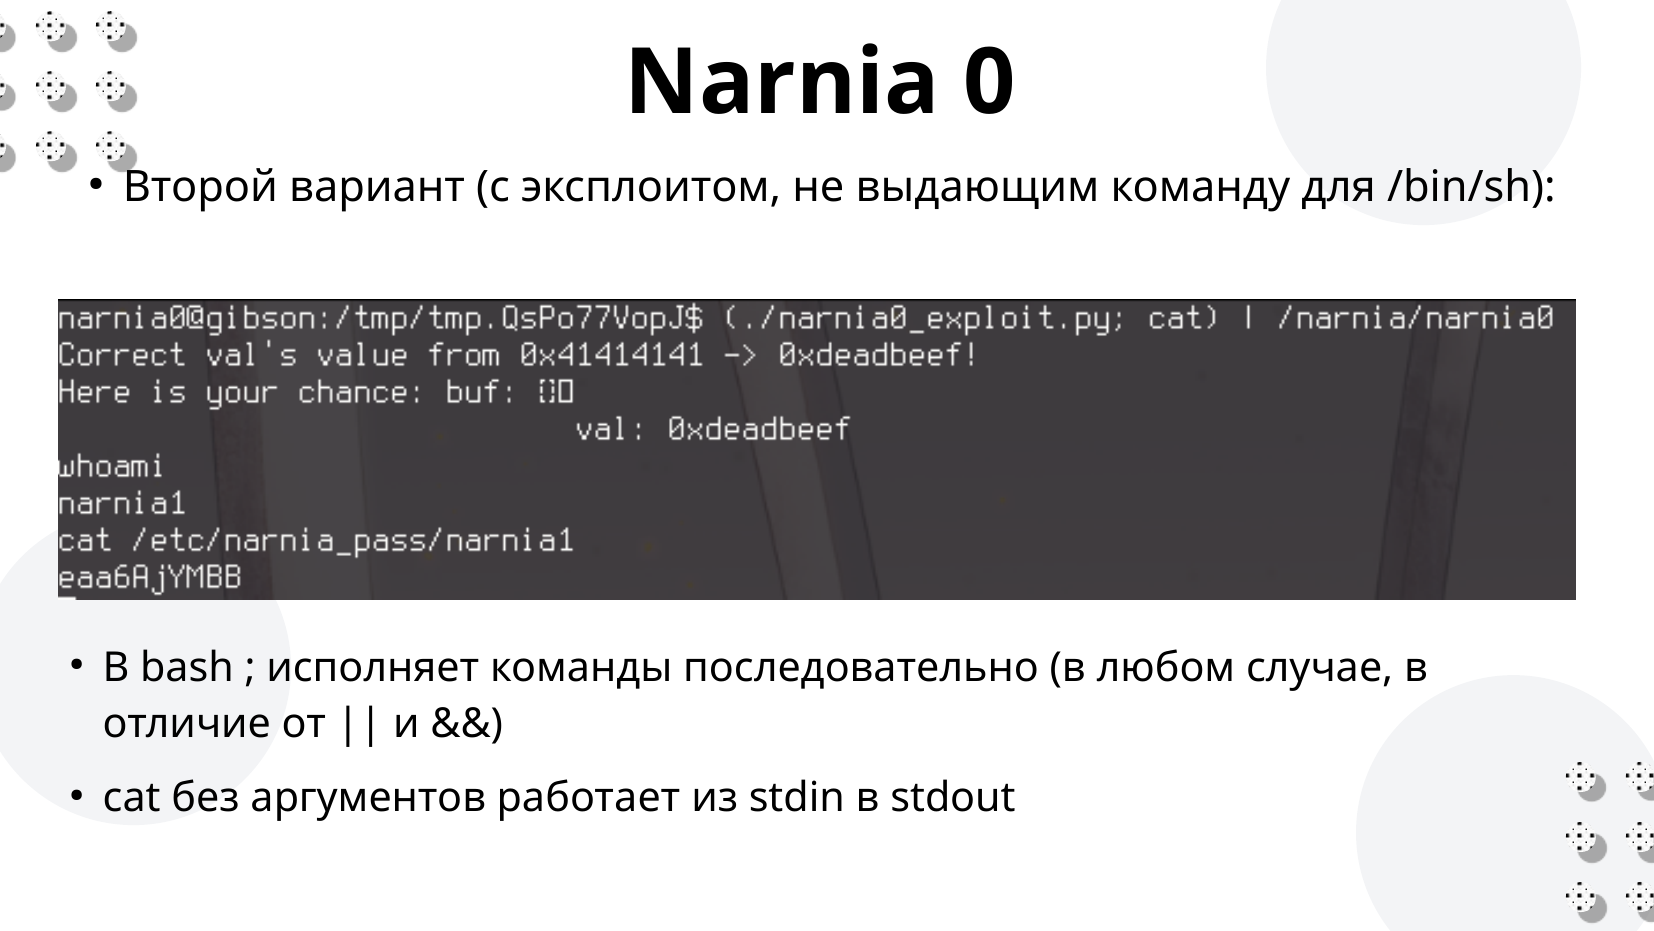

# Narnia 0
Второй вариант (с эксплоитом, не выдающим команду для /bin/sh):
В bash ; исполняет команды последовательно (в любом случае, в отличие от || и &&)
cat без аргументов работает из stdin в stdout